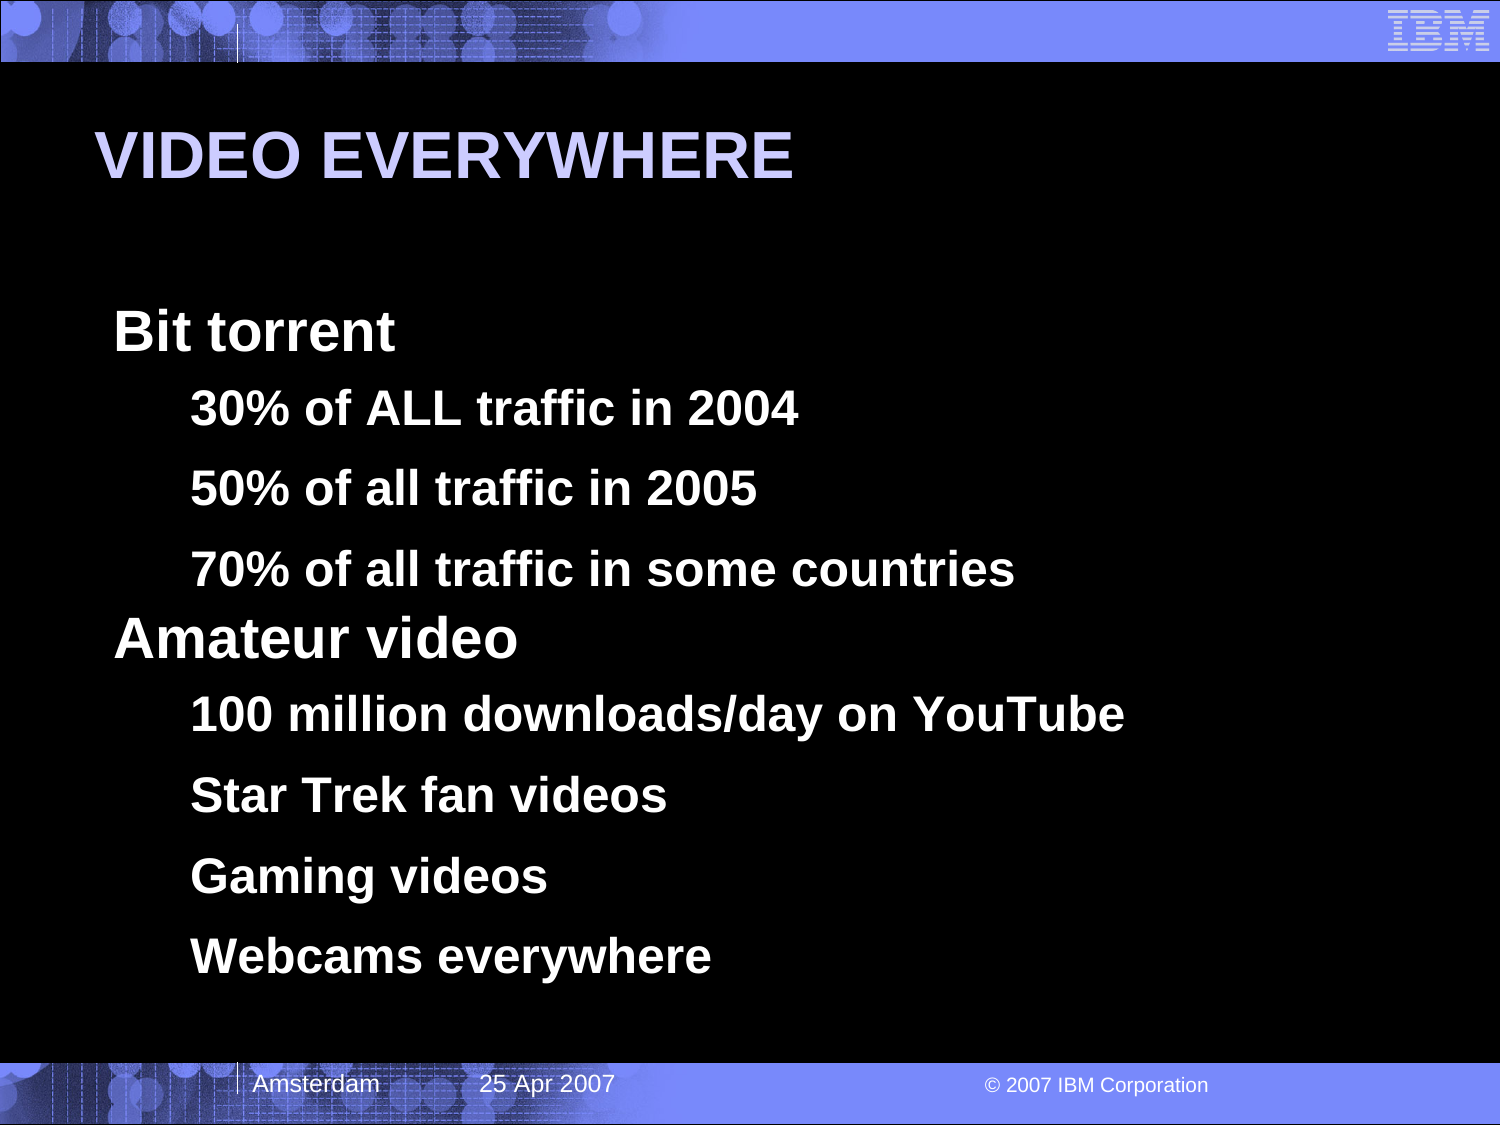

# VIDEO EVERYWHERE
Bit torrent
30% of ALL traffic in 2004
50% of all traffic in 2005
70% of all traffic in some countries
Amateur video
100 million downloads/day on YouTube
Star Trek fan videos
Gaming videos
Webcams everywhere